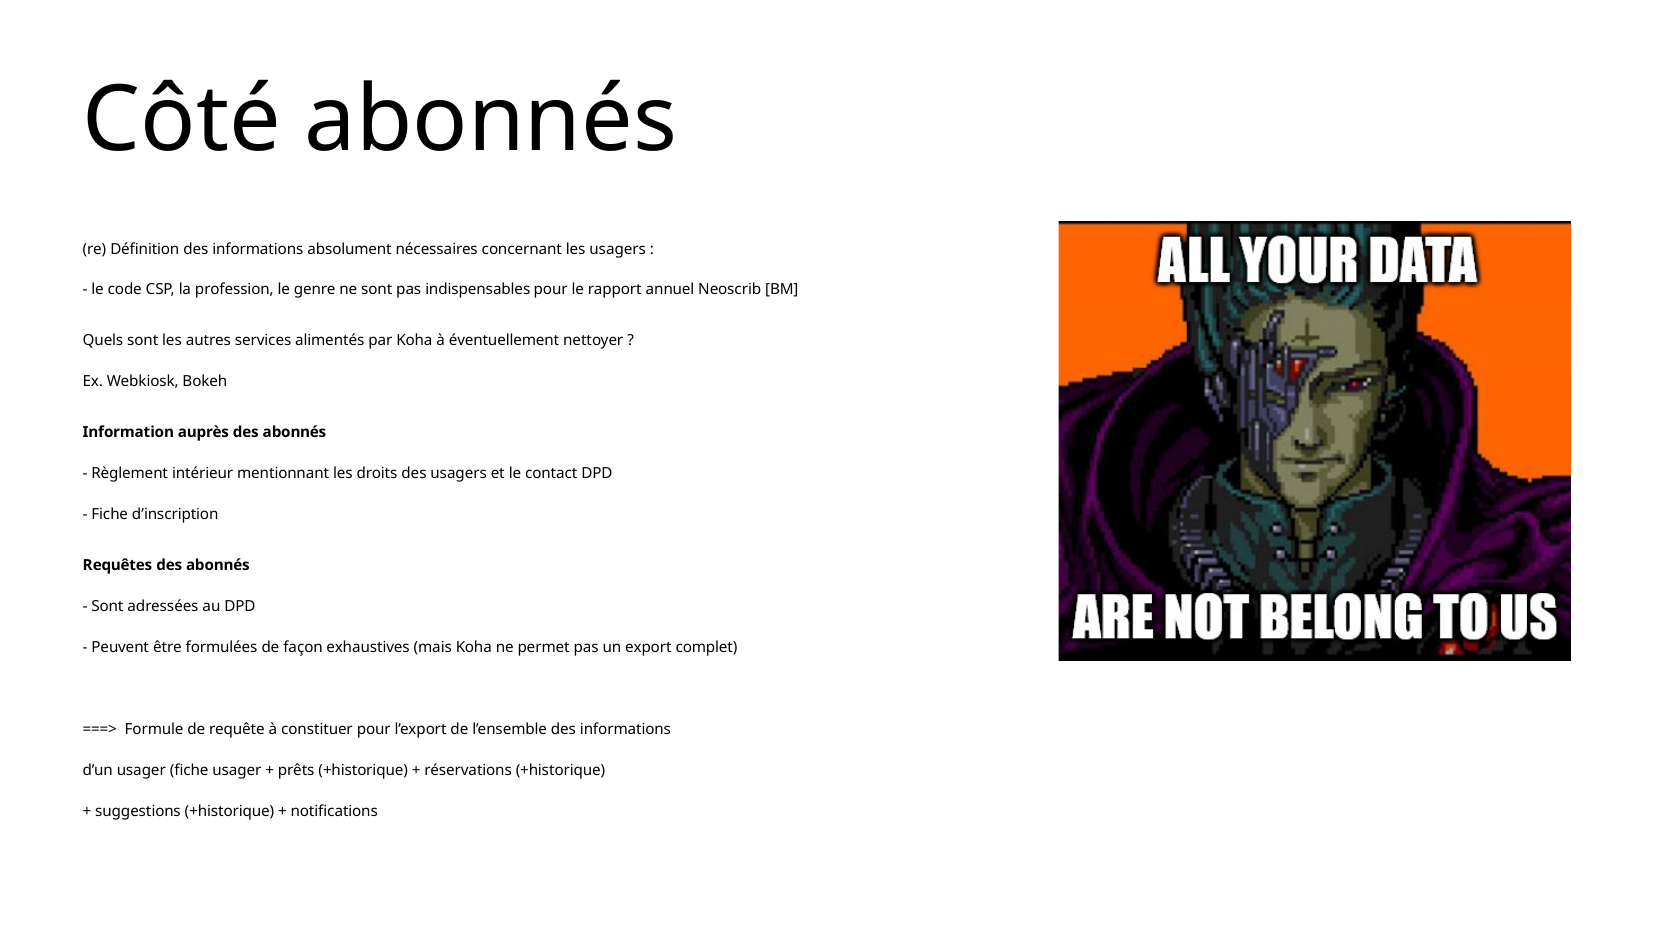

# Côté abonnés
(re) Définition des informations absolument nécessaires concernant les usagers :
- le code CSP, la profession, le genre ne sont pas indispensables pour le rapport annuel Neoscrib [BM]
Quels sont les autres services alimentés par Koha à éventuellement nettoyer ?
Ex. Webkiosk, Bokeh
Information auprès des abonnés
- Règlement intérieur mentionnant les droits des usagers et le contact DPD
- Fiche d’inscription
Requêtes des abonnés
- Sont adressées au DPD
- Peuvent être formulées de façon exhaustives (mais Koha ne permet pas un export complet)
===> Formule de requête à constituer pour l’export de l’ensemble des informations
d’un usager (fiche usager + prêts (+historique) + réservations (+historique)
+ suggestions (+historique) + notifications